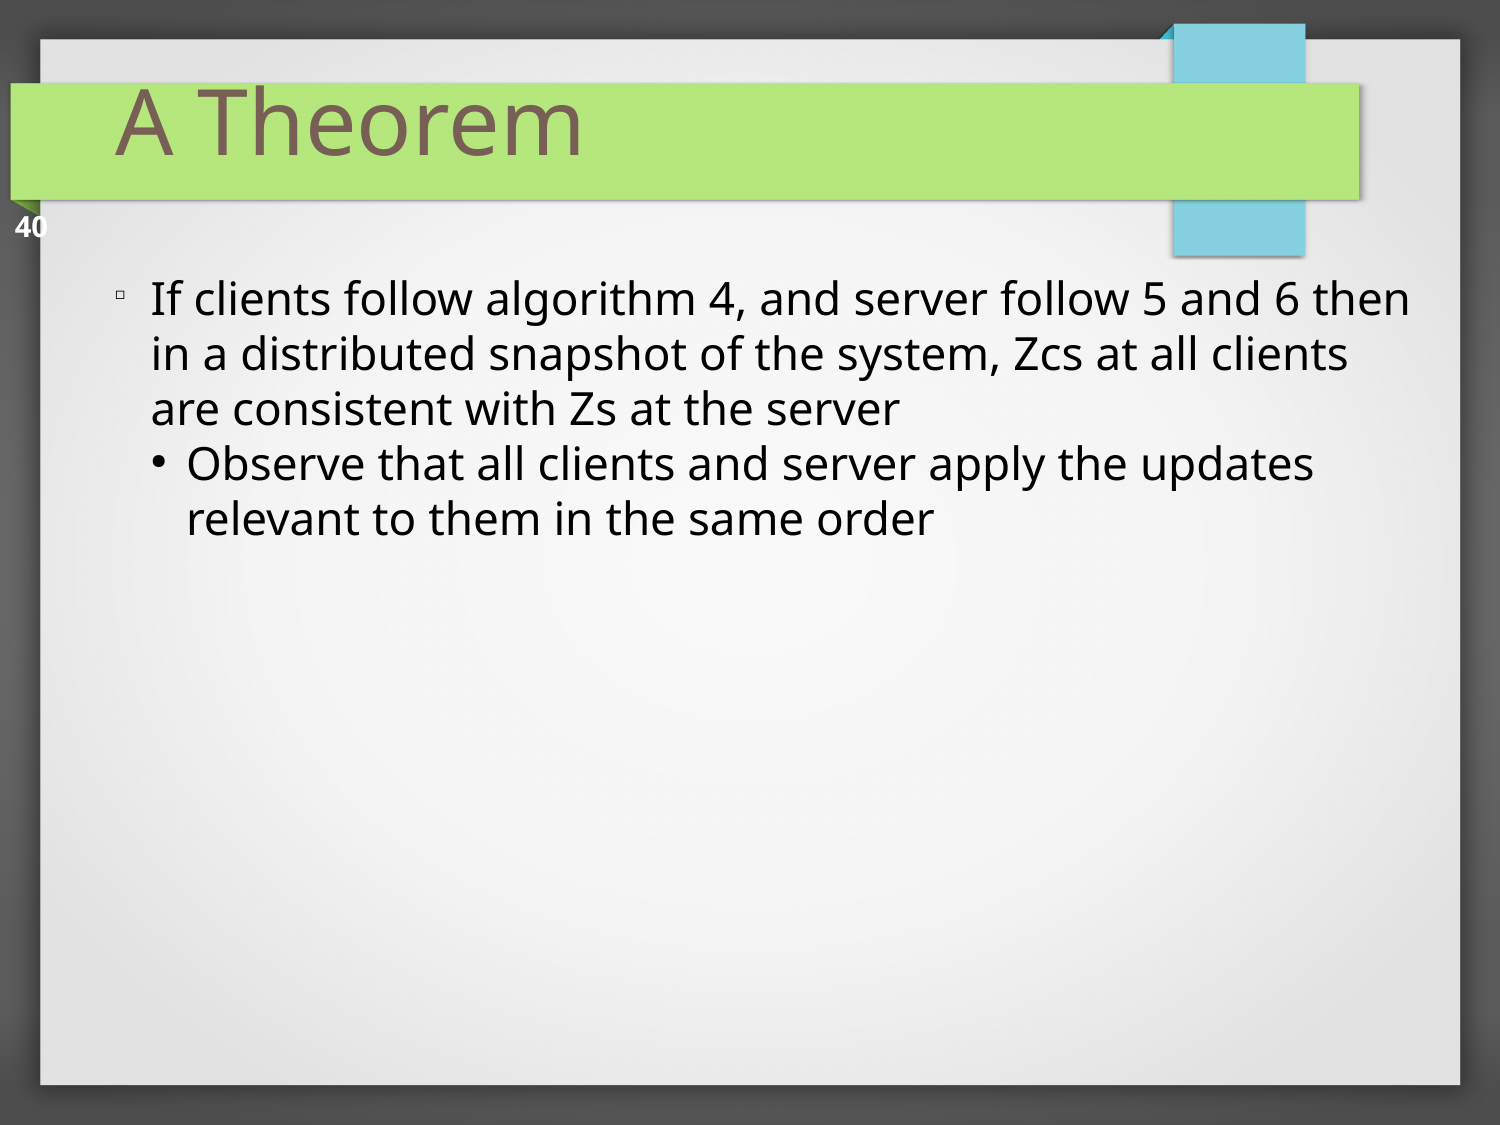

A Theorem
If clients follow algorithm 4, and server follow 5 and 6 then in a distributed snapshot of the system, Zcs at all clients are consistent with Zs at the server
Observe that all clients and server apply the updates relevant to them in the same order